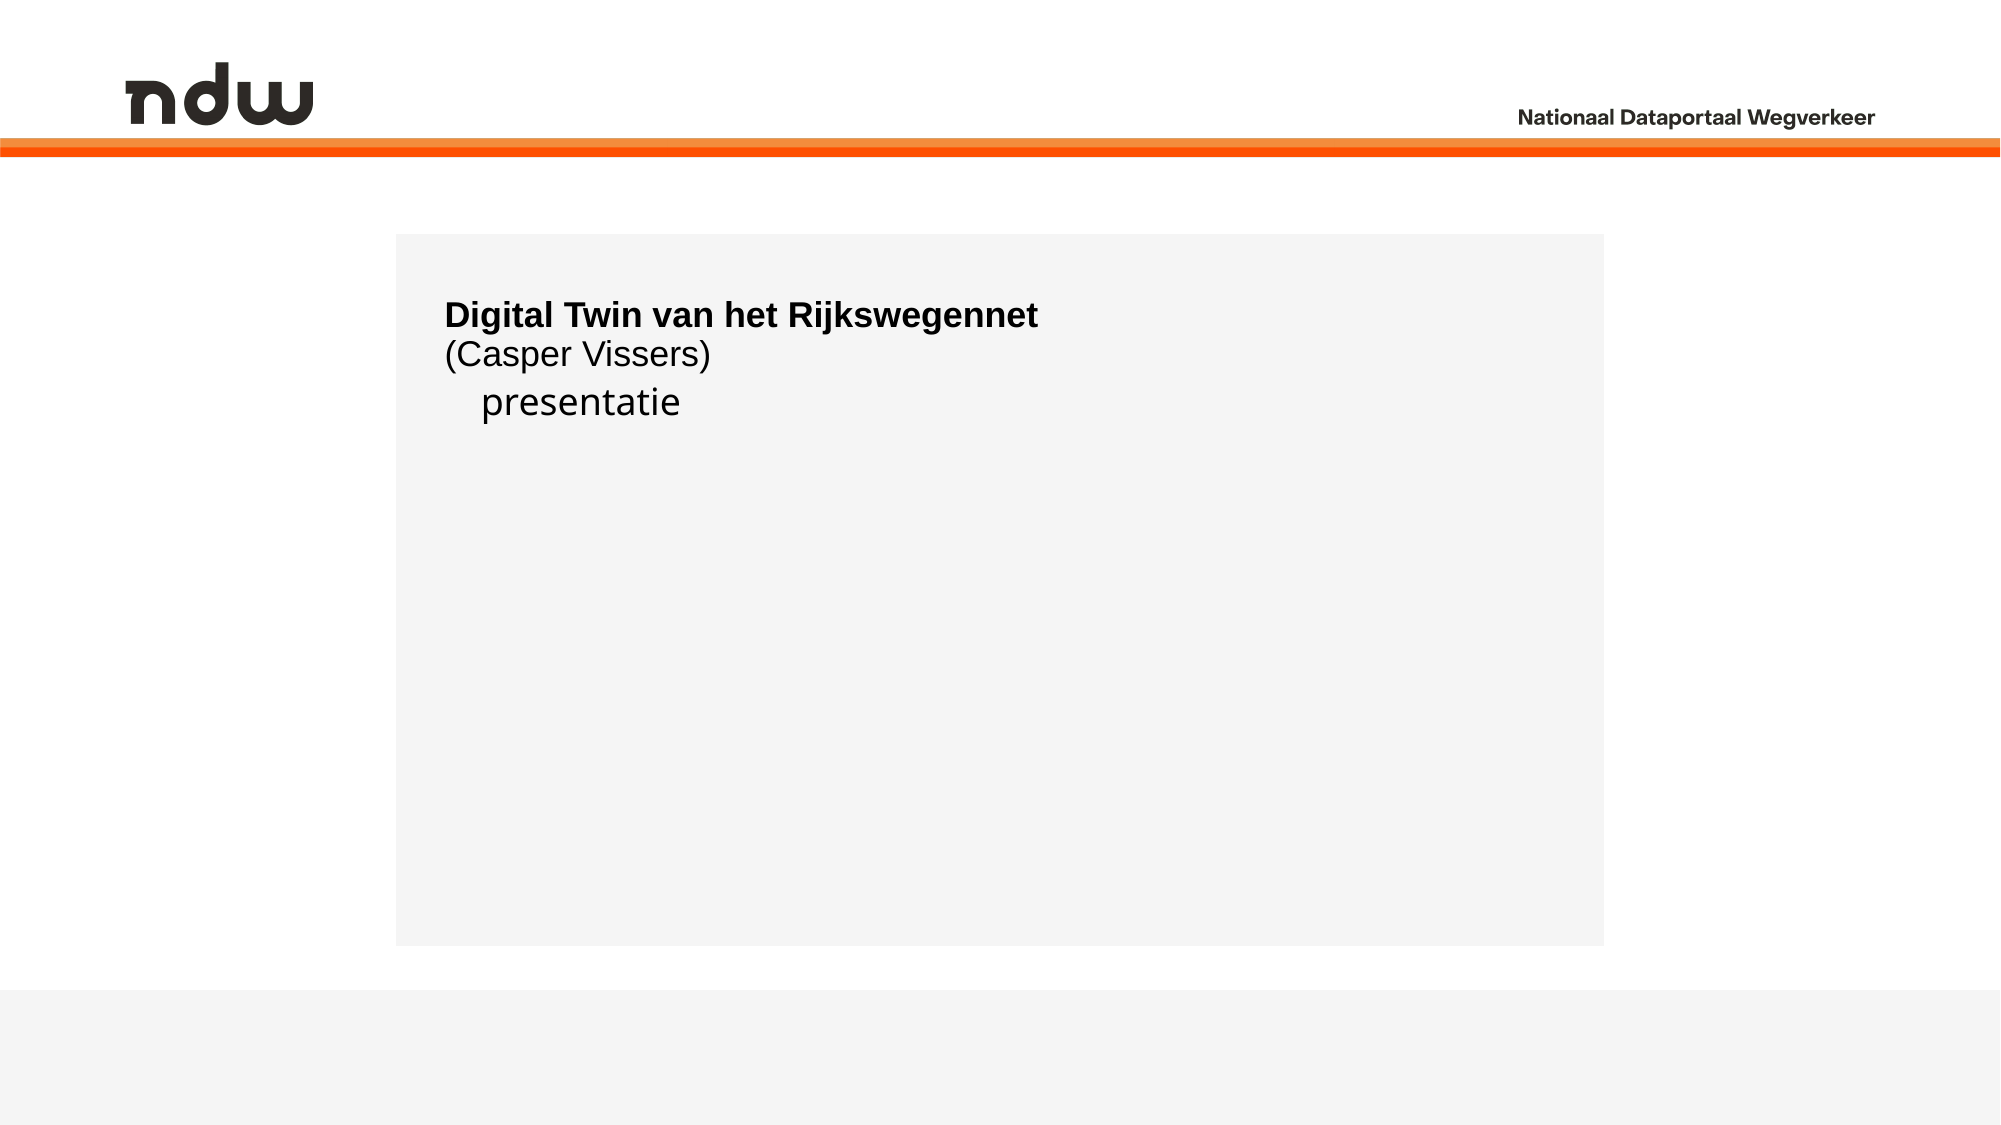

Digital Twin van het Rijkswegennet
(Casper Vissers)
# presentatie